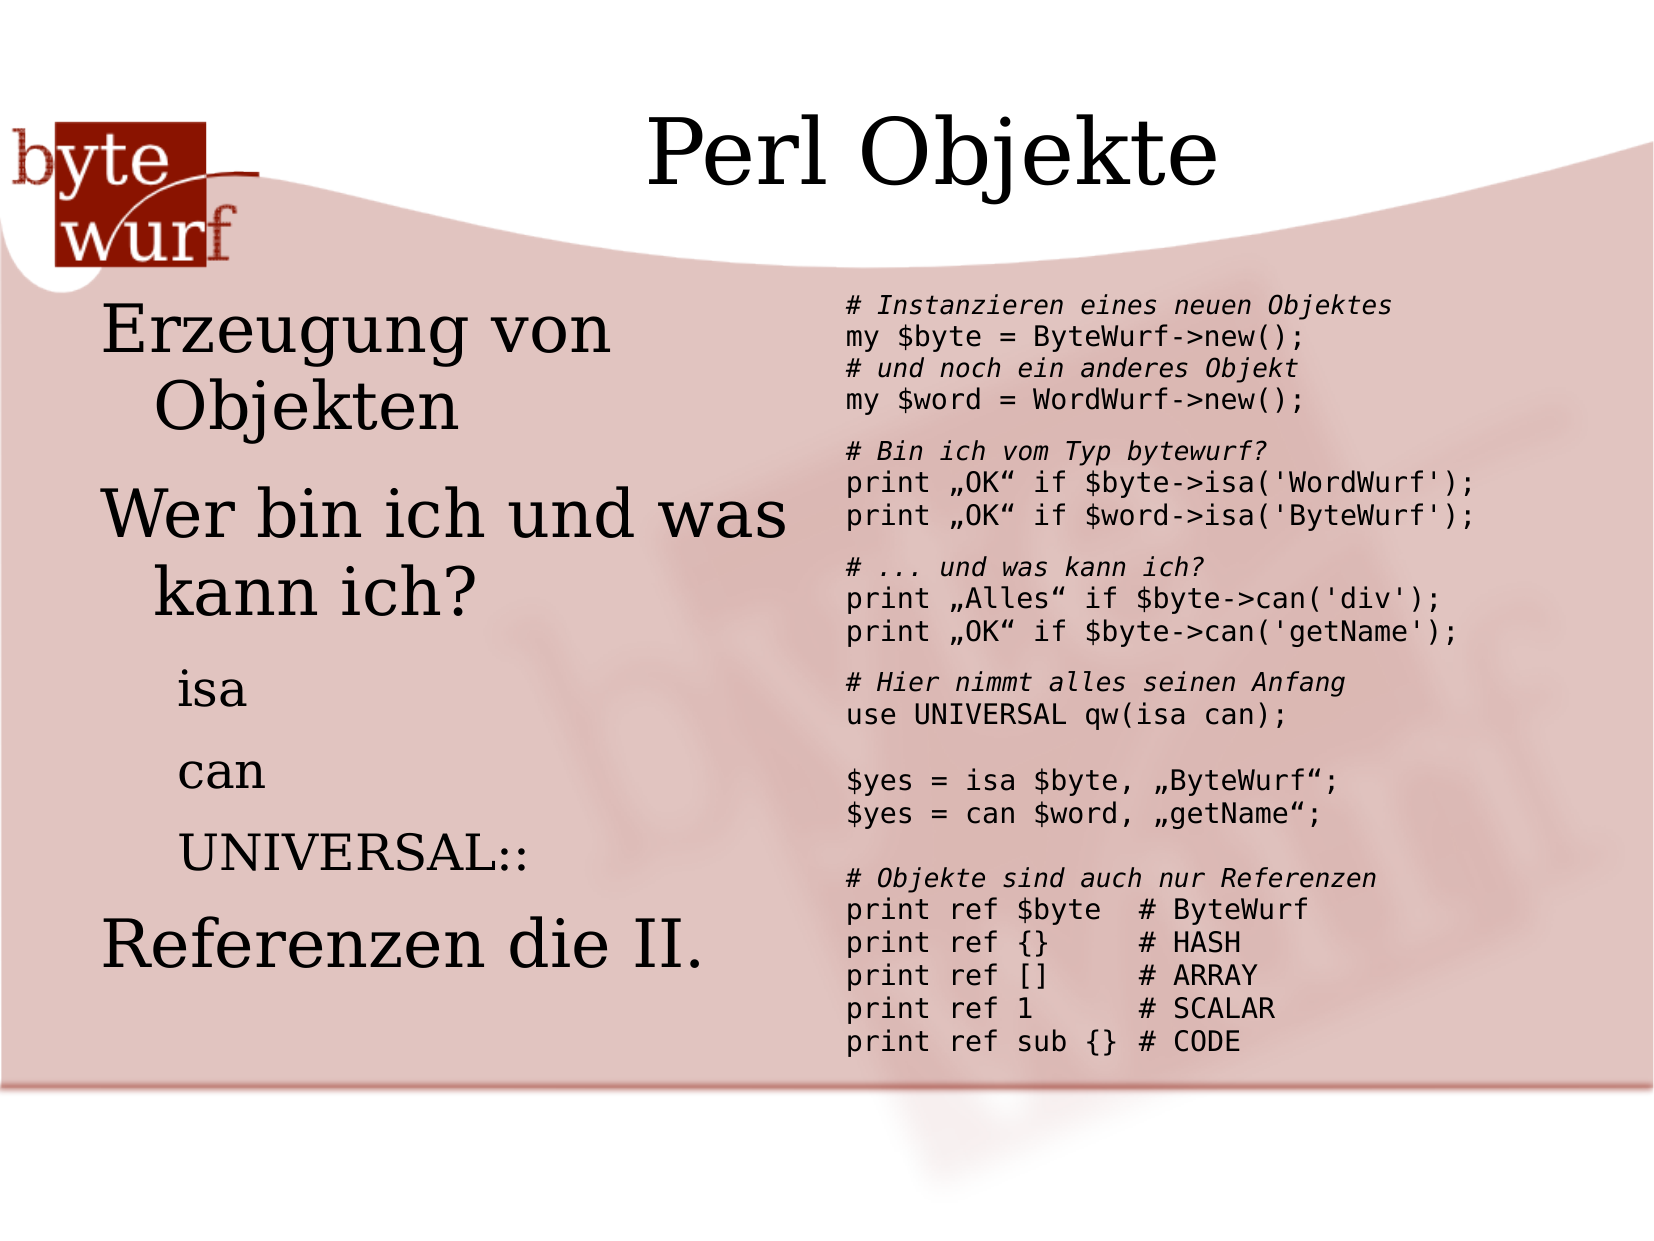

# Perl Objekte
Erzeugung von Objekten
Wer bin ich und was kann ich?
isa
can
UNIVERSAL::
Referenzen die II.